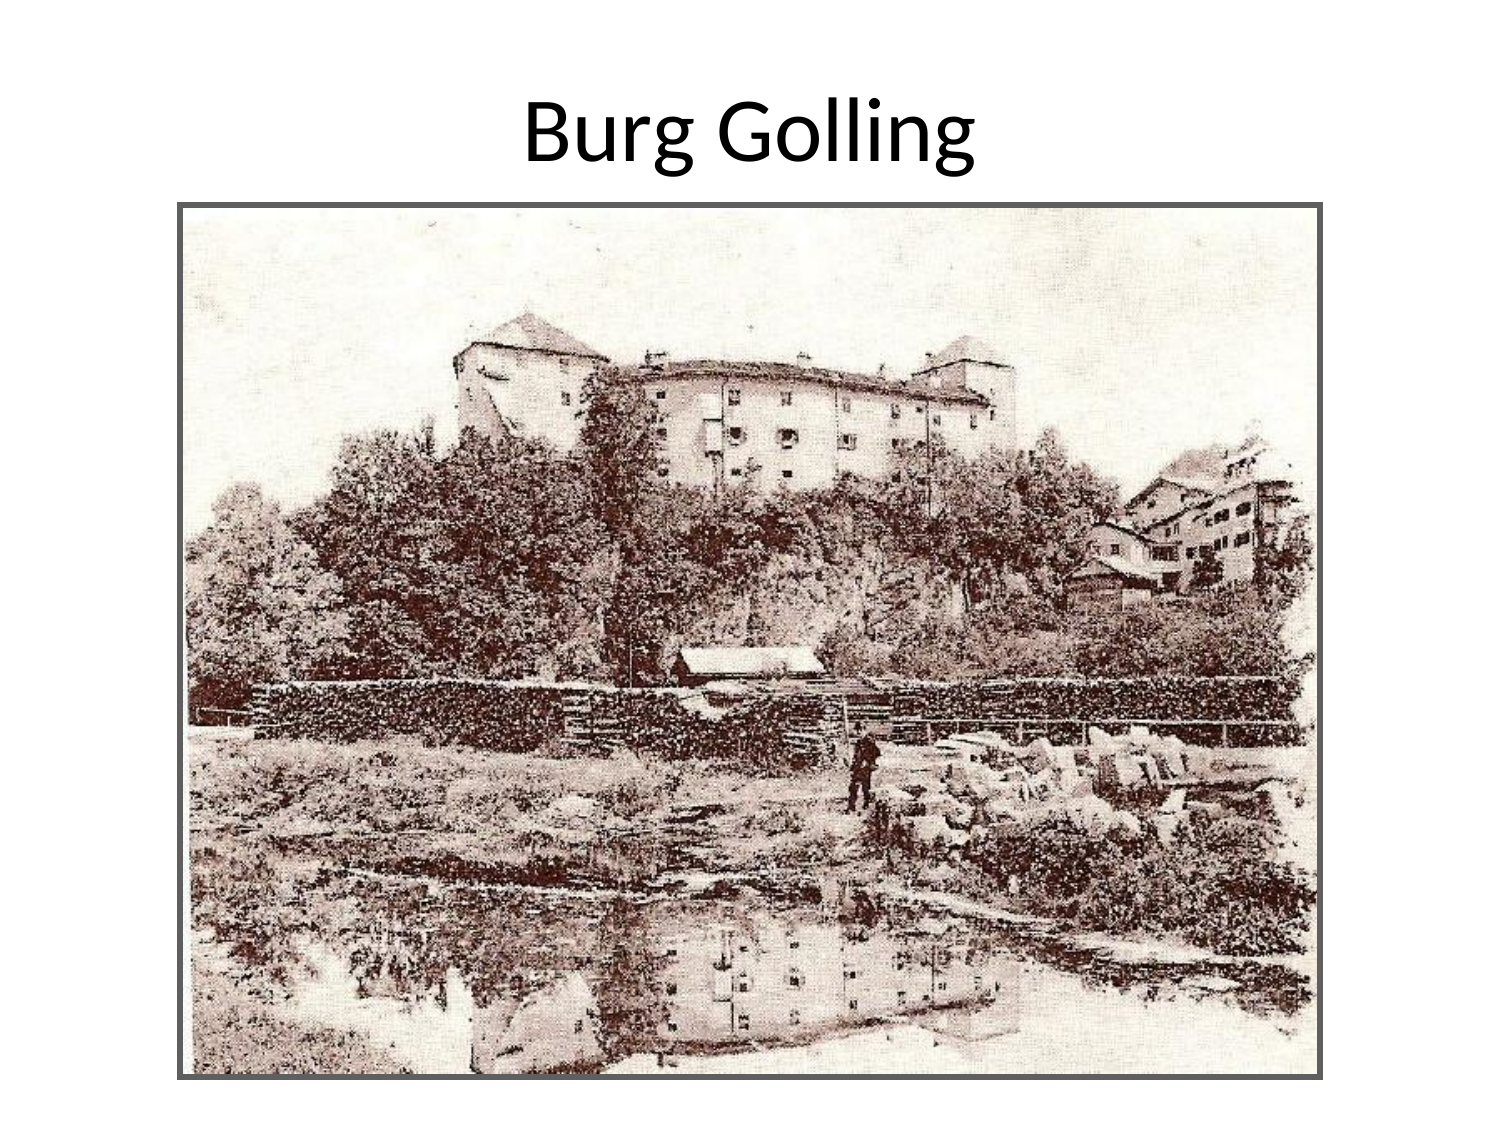

# Burg Golling
Heimatmuseum:
 Kultur- und naturgeschichtliche Ausstellungen
 Sonderausstellungen
Kleine Festspiele (Konzerte, Lesungen,...)
 mit Künstlern der Salzburger Festspiele